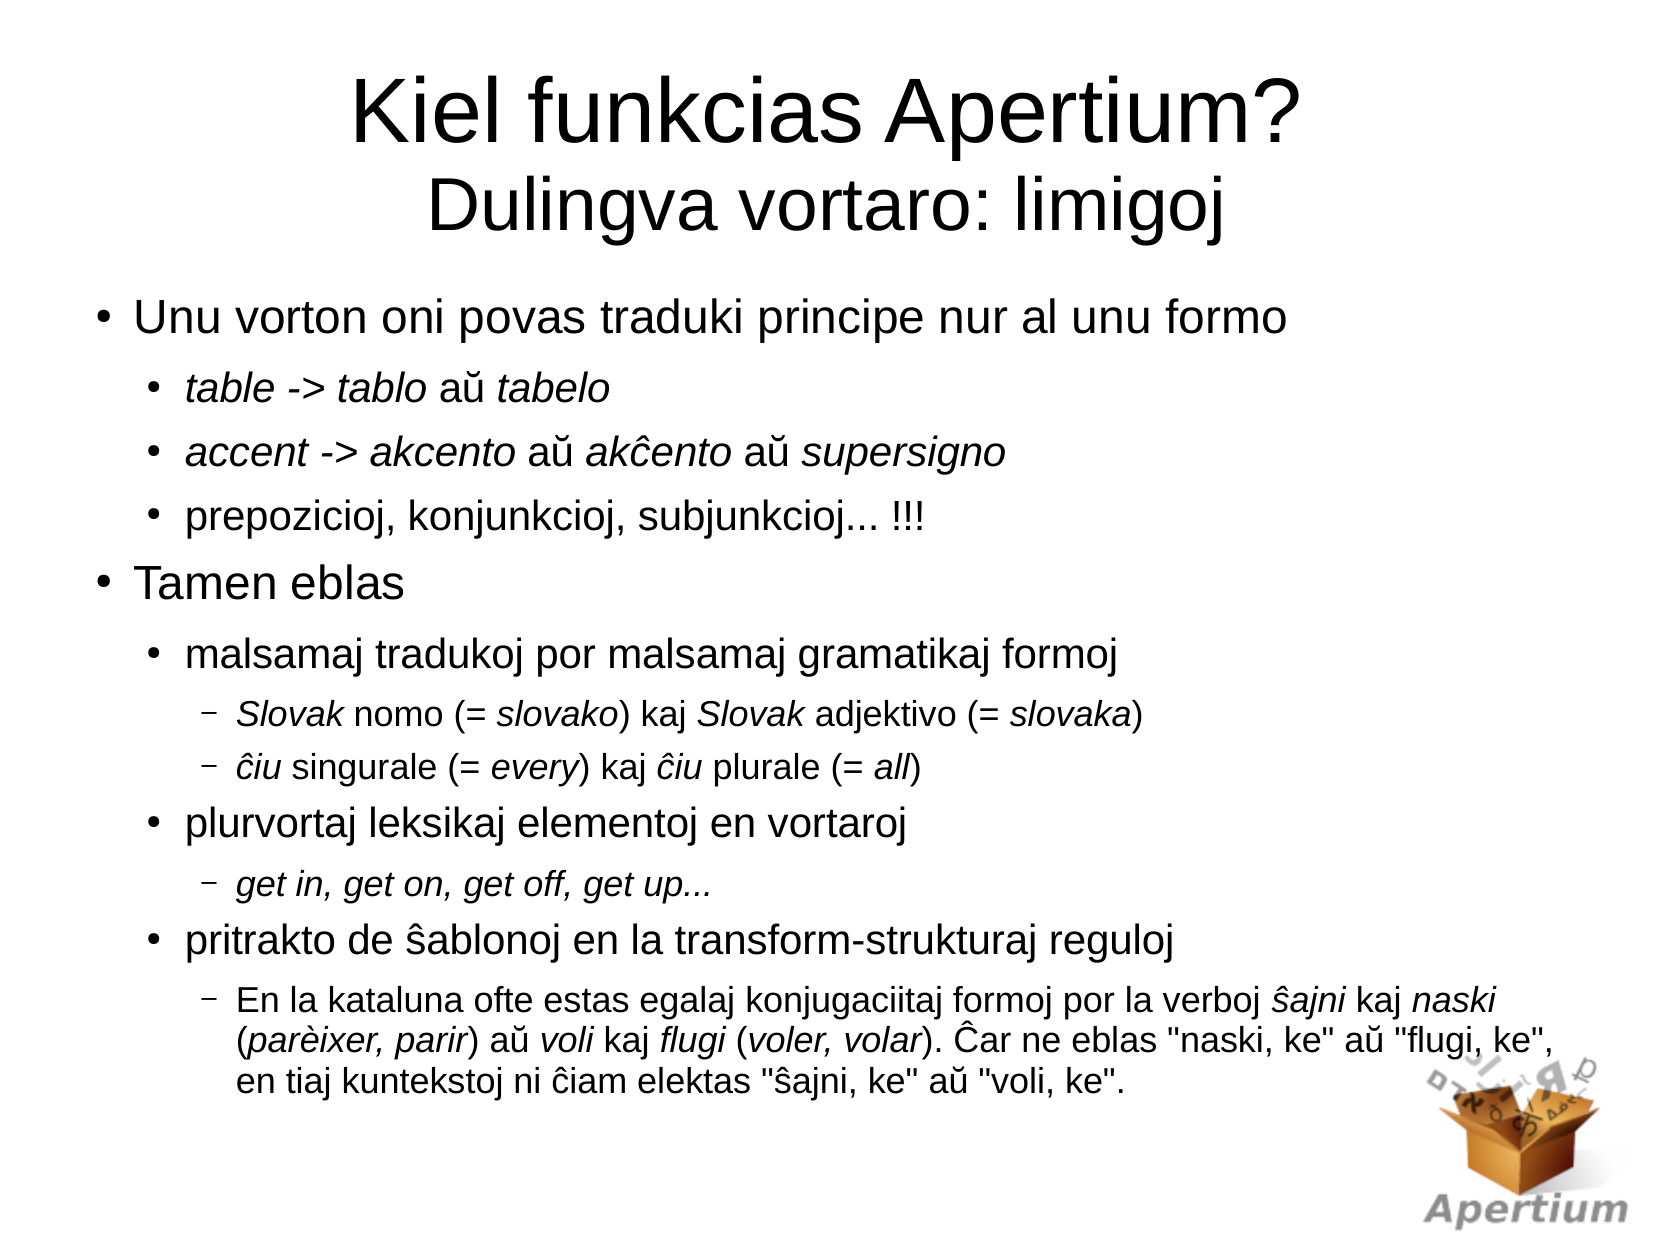

# Kiel funkcias Apertium? Dulingva vortaro: limigoj
Unu vorton oni povas traduki principe nur al unu formo
table -> tablo aŭ tabelo
accent -> akcento aŭ akĉento aŭ supersigno
prepozicioj, konjunkcioj, subjunkcioj... !!!
Tamen eblas
malsamaj tradukoj por malsamaj gramatikaj formoj
Slovak nomo (= slovako) kaj Slovak adjektivo (= slovaka)
ĉiu singurale (= every) kaj ĉiu plurale (= all)
plurvortaj leksikaj elementoj en vortaroj
get in, get on, get off, get up...
pritrakto de ŝablonoj en la transform-strukturaj reguloj
En la kataluna ofte estas egalaj konjugaciitaj formoj por la verboj ŝajni kaj naski (parèixer, parir) aŭ voli kaj flugi (voler, volar). Ĉar ne eblas "naski, ke" aŭ "flugi, ke", en tiaj kuntekstoj ni ĉiam elektas "ŝajni, ke" aŭ "voli, ke".